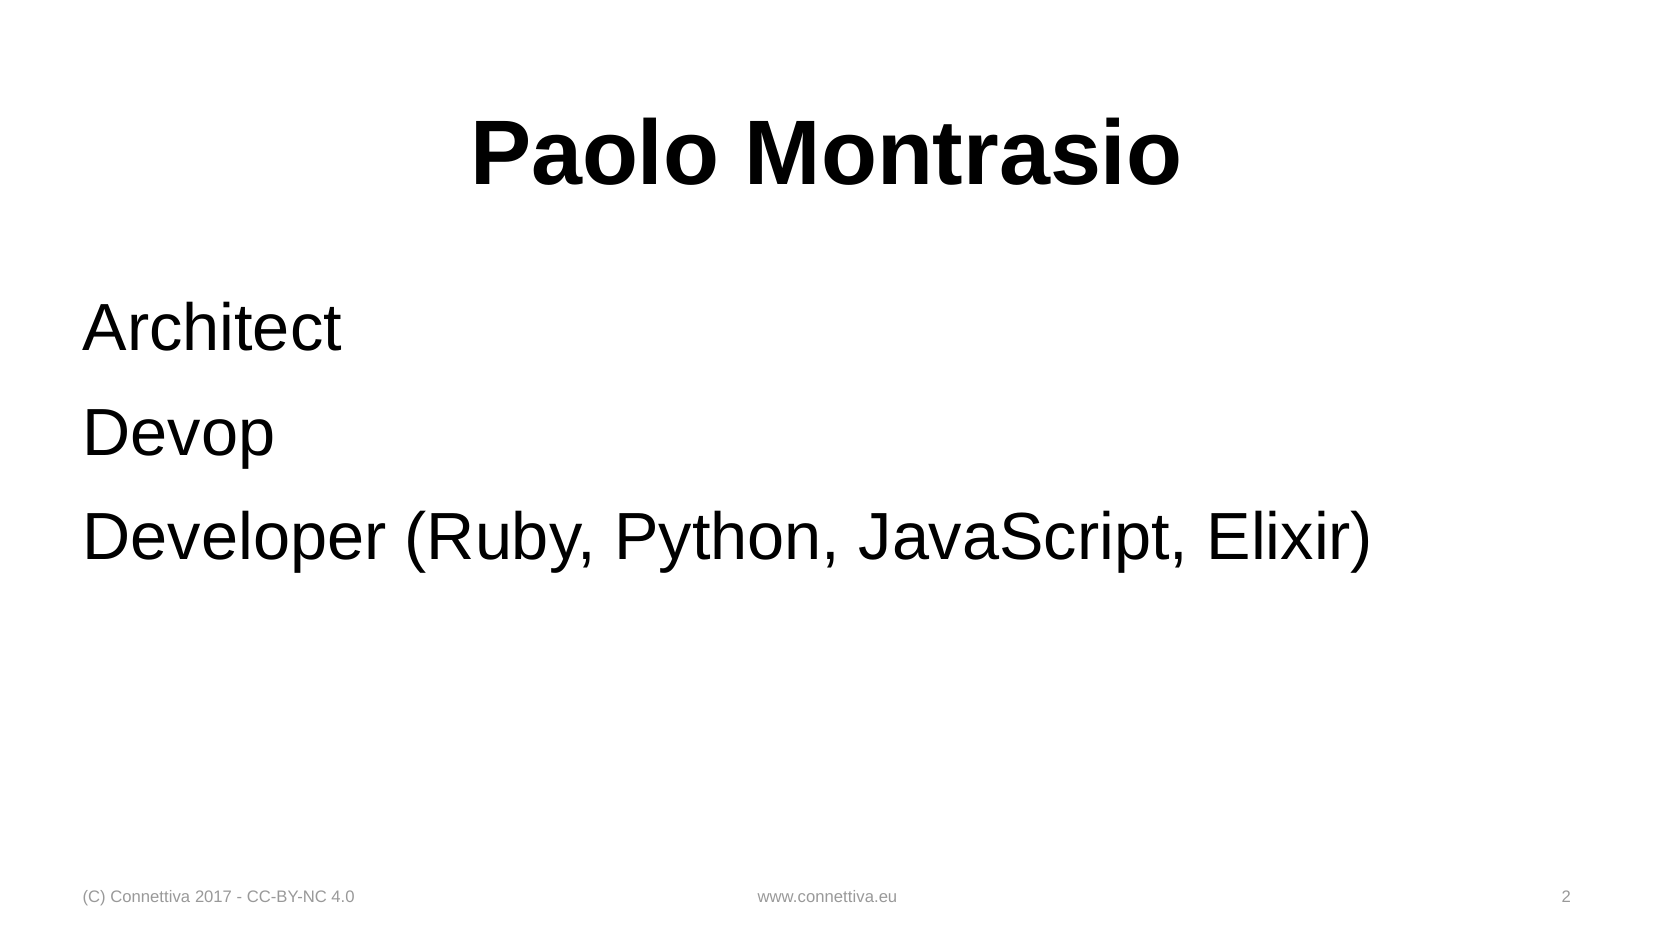

# Paolo Montrasio
Architect
Devop
Developer (Ruby, Python, JavaScript, Elixir)
(C) Connettiva 2017 - CC-BY-NC 4.0
www.connettiva.eu
2